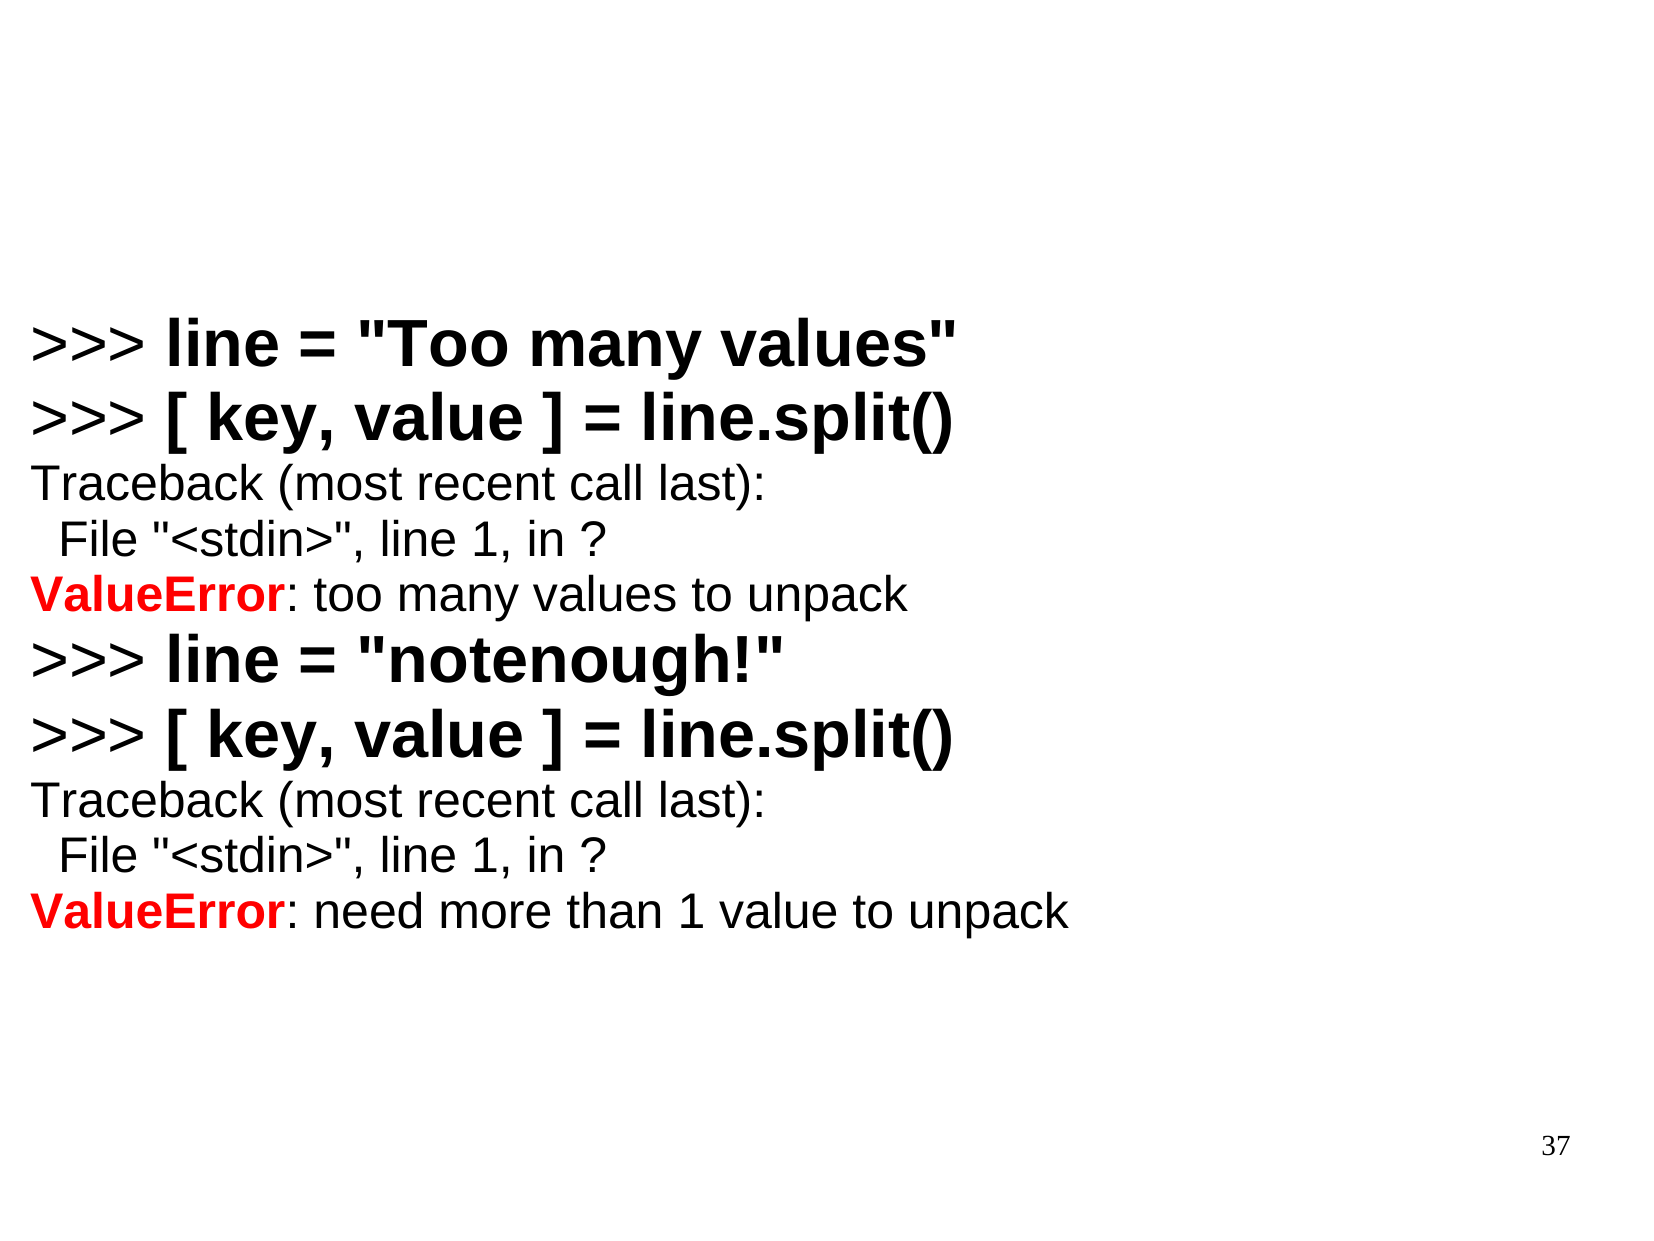

>>> line = "Too many values"
>>> [ key, value ] = line.split()
Traceback (most recent call last):
 File "<stdin>", line 1, in ?
ValueError: too many values to unpack
>>> line = "notenough!"
>>> [ key, value ] = line.split()
Traceback (most recent call last):
 File "<stdin>", line 1, in ?
ValueError: need more than 1 value to unpack
37